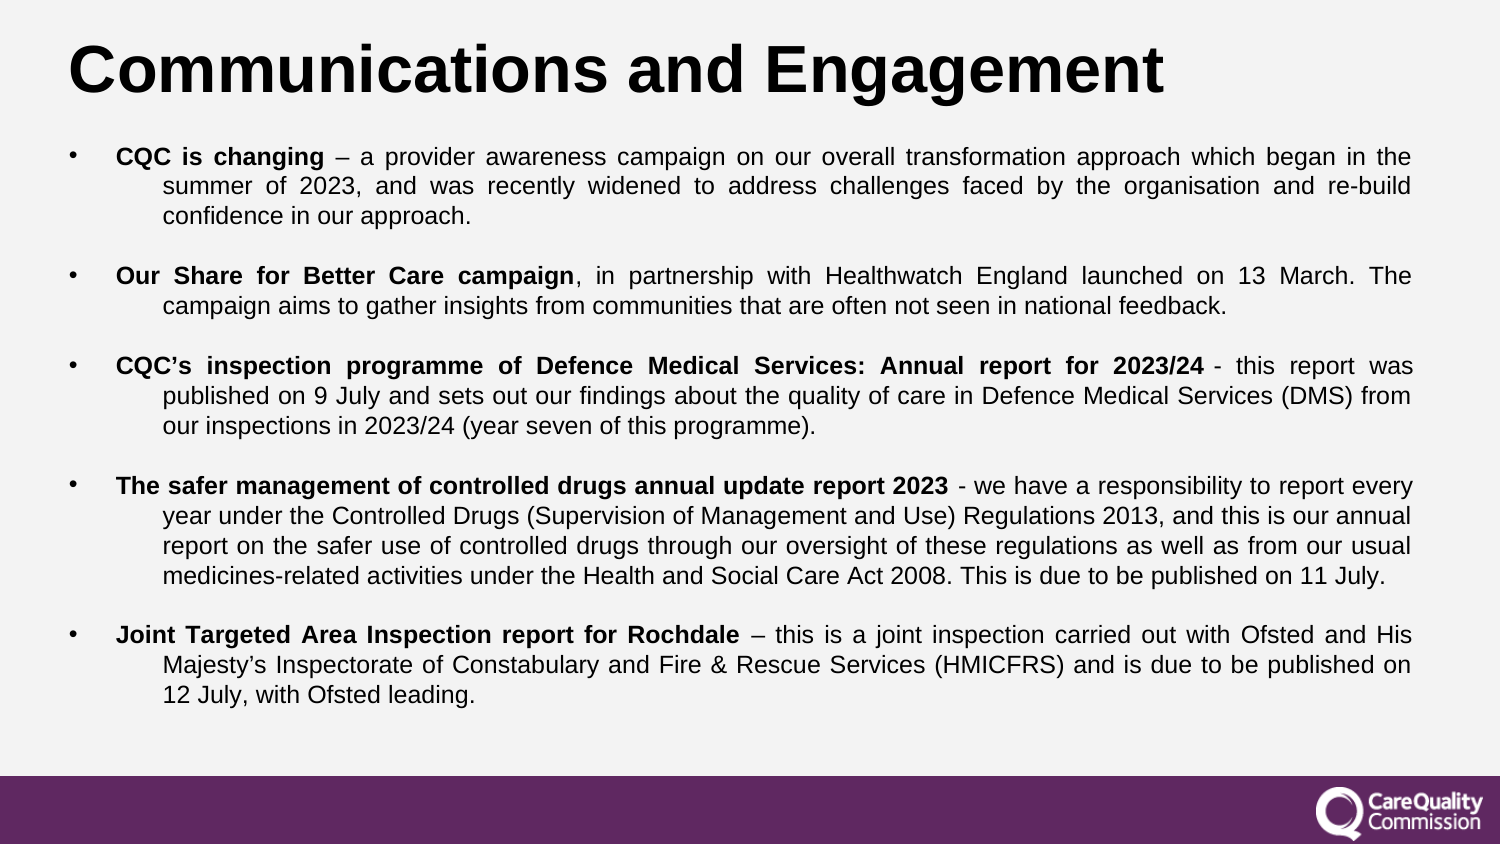

# Communications and Engagement
CQC is changing – a provider awareness campaign on our overall transformation approach which began in the summer of 2023, and was recently widened to address challenges faced by the organisation and re-build confidence in our approach.
Our Share for Better Care campaign, in partnership with Healthwatch England launched on 13 March. The campaign aims to gather insights from communities that are often not seen in national feedback.
CQC’s inspection programme of Defence Medical Services: Annual report for 2023/24 - this report was published on 9 July and sets out our findings about the quality of care in Defence Medical Services (DMS) from our inspections in 2023/24 (year seven of this programme).
The safer management of controlled drugs annual update report 2023 - we have a responsibility to report every year under the Controlled Drugs (Supervision of Management and Use) Regulations 2013, and this is our annual report on the safer use of controlled drugs through our oversight of these regulations as well as from our usual medicines-related activities under the Health and Social Care Act 2008. This is due to be published on 11 July.
Joint Targeted Area Inspection report for Rochdale – this is a joint inspection carried out with Ofsted and His Majesty’s Inspectorate of Constabulary and Fire & Rescue Services (HMICFRS) and is due to be published on 12 July, with Ofsted leading.